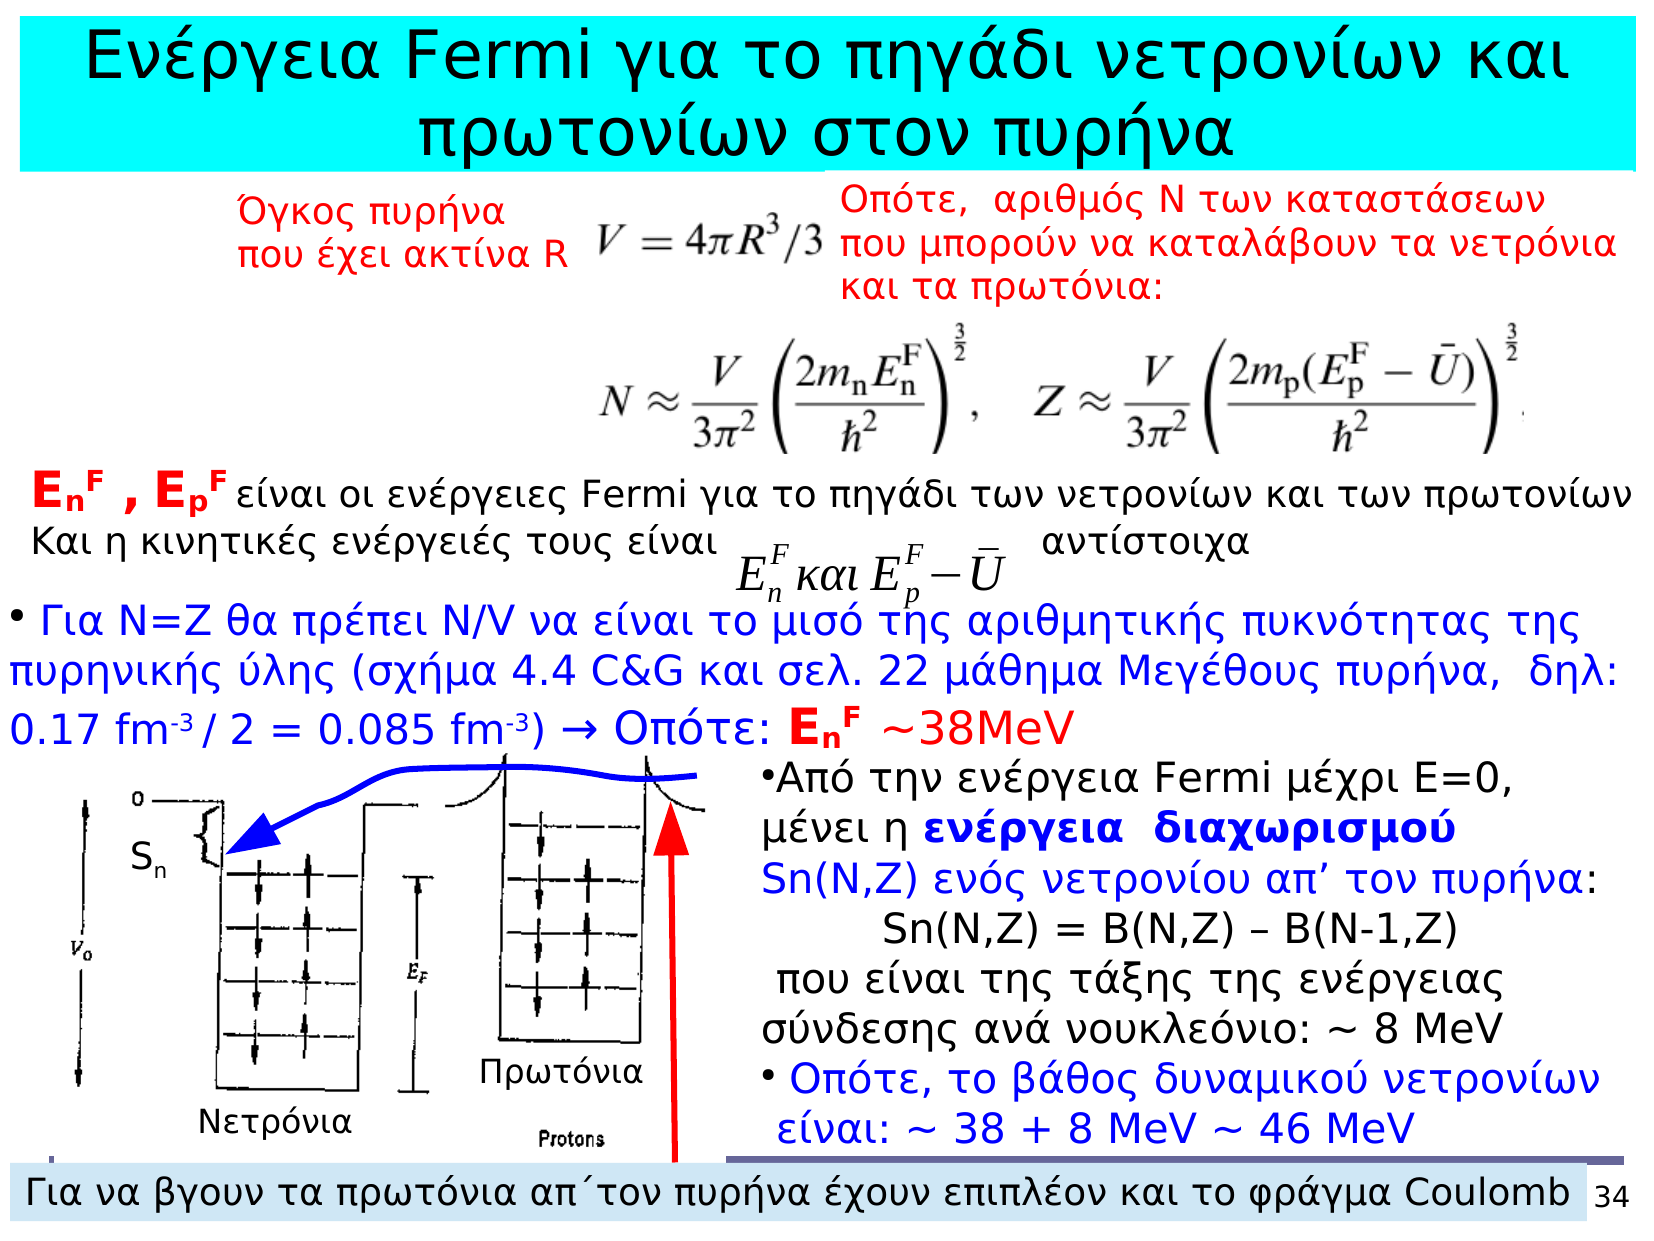

# Ενέργεια Fermi για το πηγάδι νετρονίων και πρωτονίων στον πυρήνα
Οπότε, αριθμός Ν των καταστάσεων
που μπορούν να καταλάβουν τα νετρόνια
και τα πρωτόνια:
Όγκος πυρήνα
που έχει ακτίνα R
ΕnF , ΕpF είναι οι ενέργειες Fermi για το πηγάδι των νετρονίων και των πρωτονίων
Και η κινητικές ενέργειές τους είναι αντίστοιχα
 Για Ν=Ζ θα πρέπει Ν/V να είναι το μισό της αριθμητικής πυκνότητας της πυρηνικής ύλης (σχήμα 4.4 C&G και σελ. 22 μάθημα Μεγέθους πυρήνα, δηλ: 0.17 fm-3 / 2 = 0.085 fm-3) → Οπότε: ΕnF ~38MeV
Από την ενέργεια Fermi μέχρι Ε=0, μένει η ενέργεια διαχωρισμού Sn(N,Z) ενός νετρονίου απ’ τον πυρήνα:
 Sn(N,Z) = B(N,Z) – B(N-1,Z)
που είναι της τάξης της ενέργειας σύνδεσης ανά νουκλεόνιο: ~ 8 MeV
 Οπότε, το βάθος δυναμικού νετρονίων
είναι: ~ 38 + 8 ΜeV ~ 46 MeV
Sn
Πρωτόνια
Νετρόνια
Για να βγουν τα πρωτόνια απ΄τον πυρήνα έχουν επιπλέον και το φράγμα Coulomb
34
Α.Π.Θ
Κ. Κορδάς - Πυρηνική & Στοιχειώδη - #10: Πυρηνικό δυναμικό - Ενέργεια Fermi